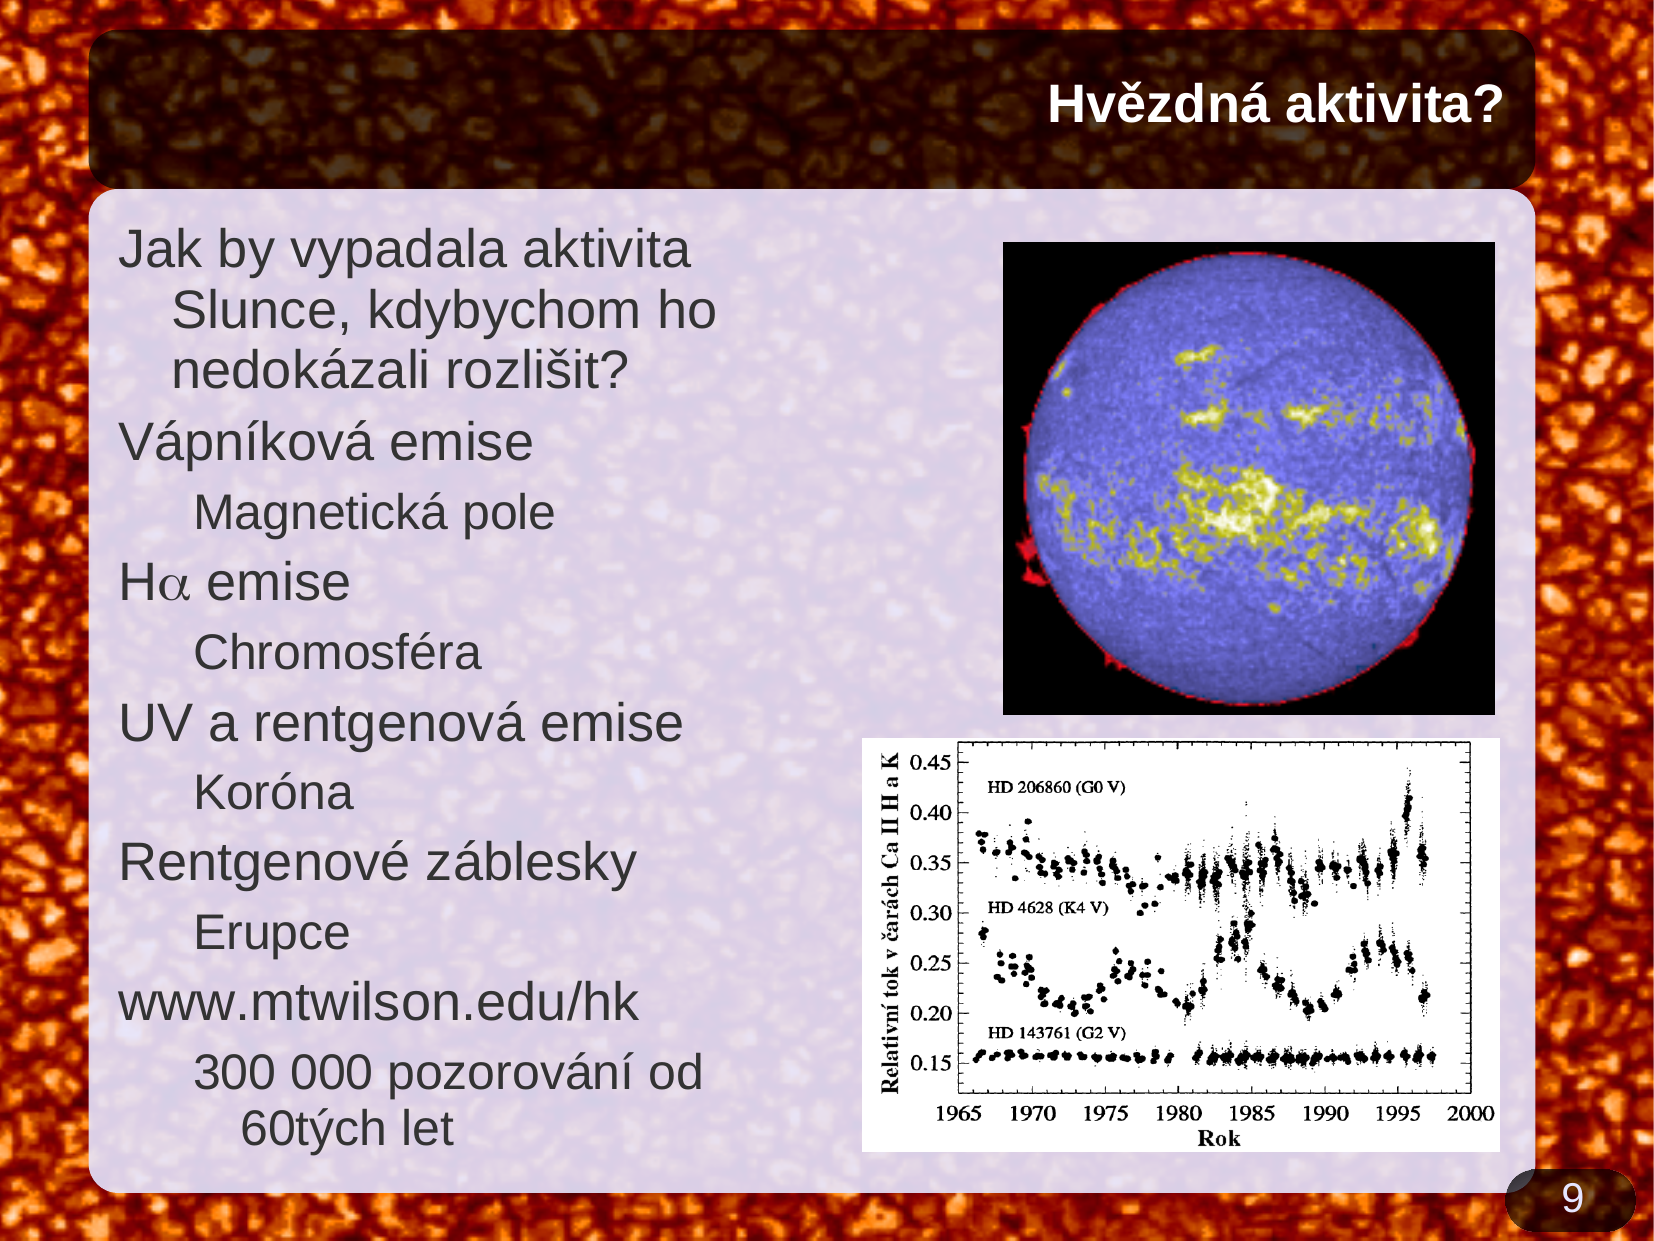

# Hvězdná aktivita?
Jak by vypadala aktivita Slunce, kdybychom ho nedokázali rozlišit?
Vápníková emise
Magnetická pole
Ha emise
Chromosféra
UV a rentgenová emise
Koróna
Rentgenové záblesky
Erupce
www.mtwilson.edu/hk
300 000 pozorování od 60tých let